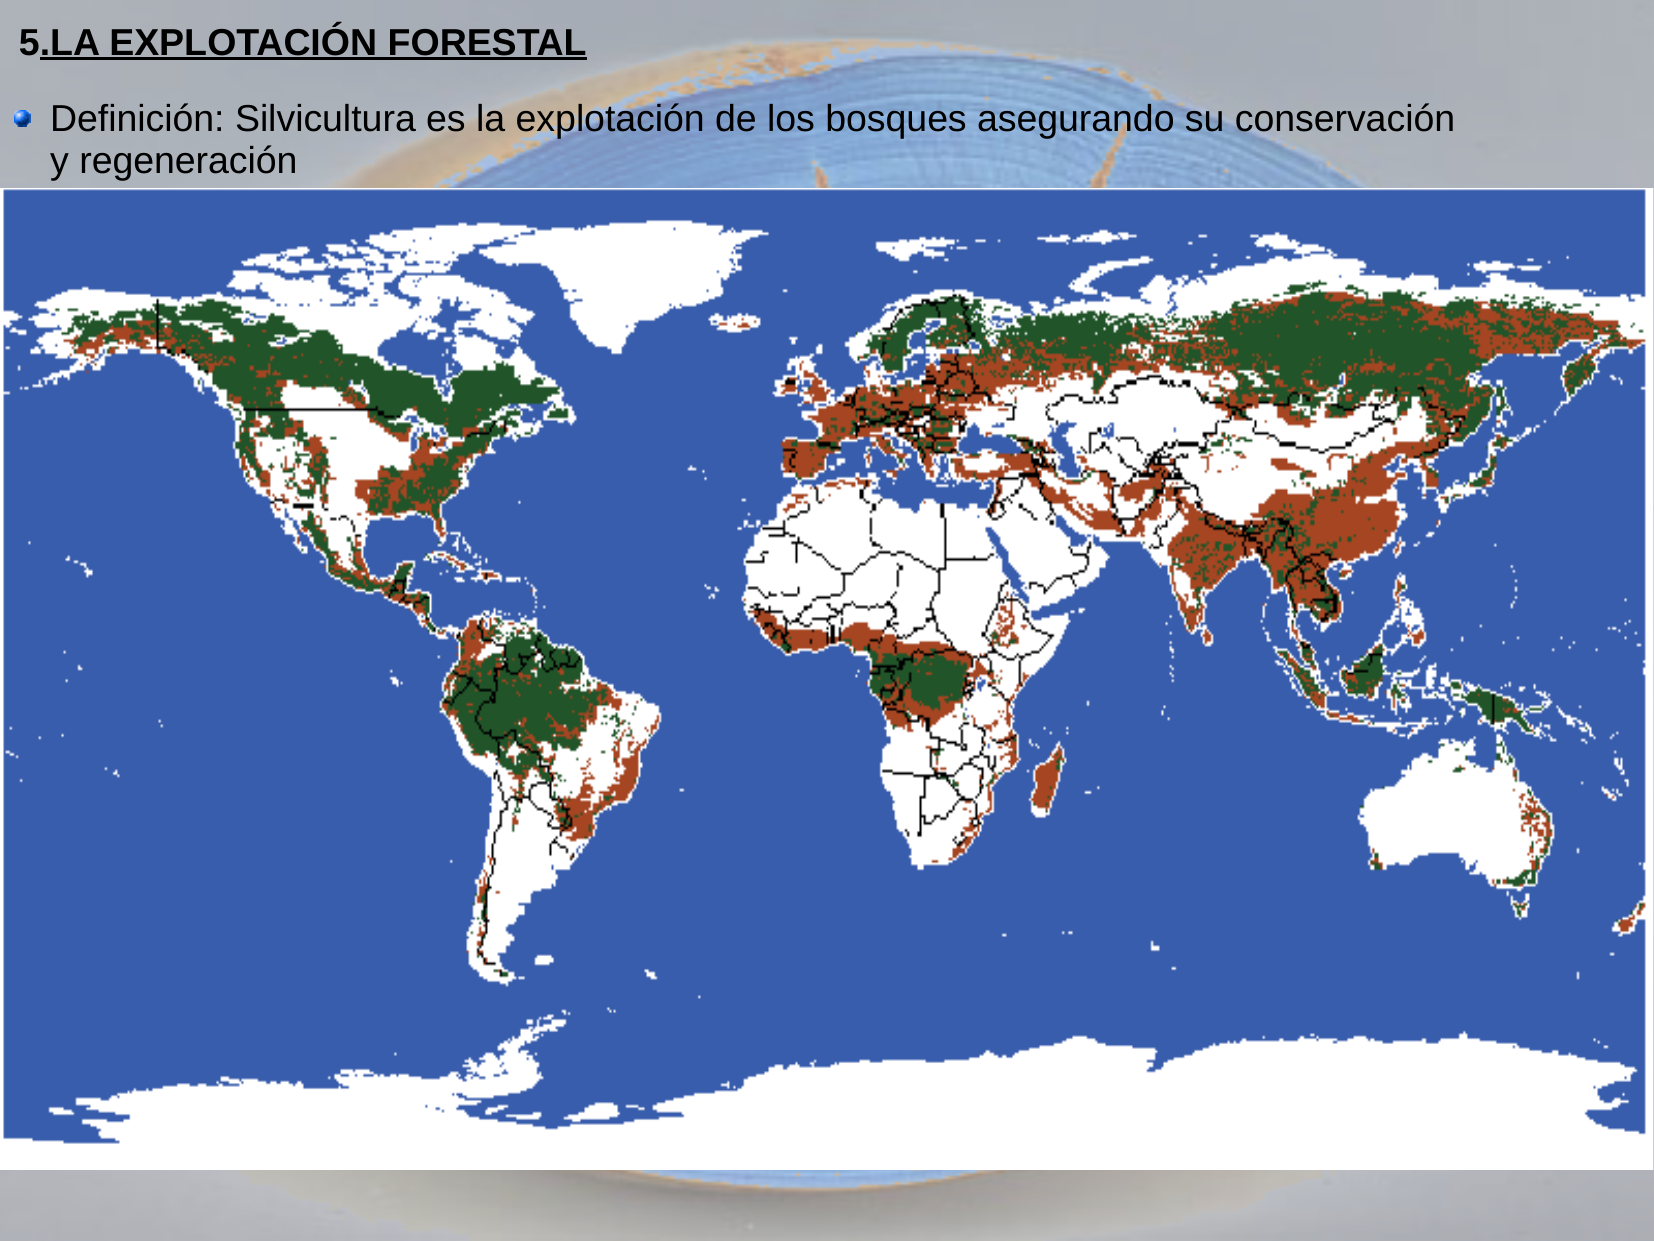

5.LA EXPLOTACIÓN FORESTAL
Definición: Silvicultura es la explotación de los bosques asegurando su conservación
y regeneración
Resina
Madera
Corcho
Caucho